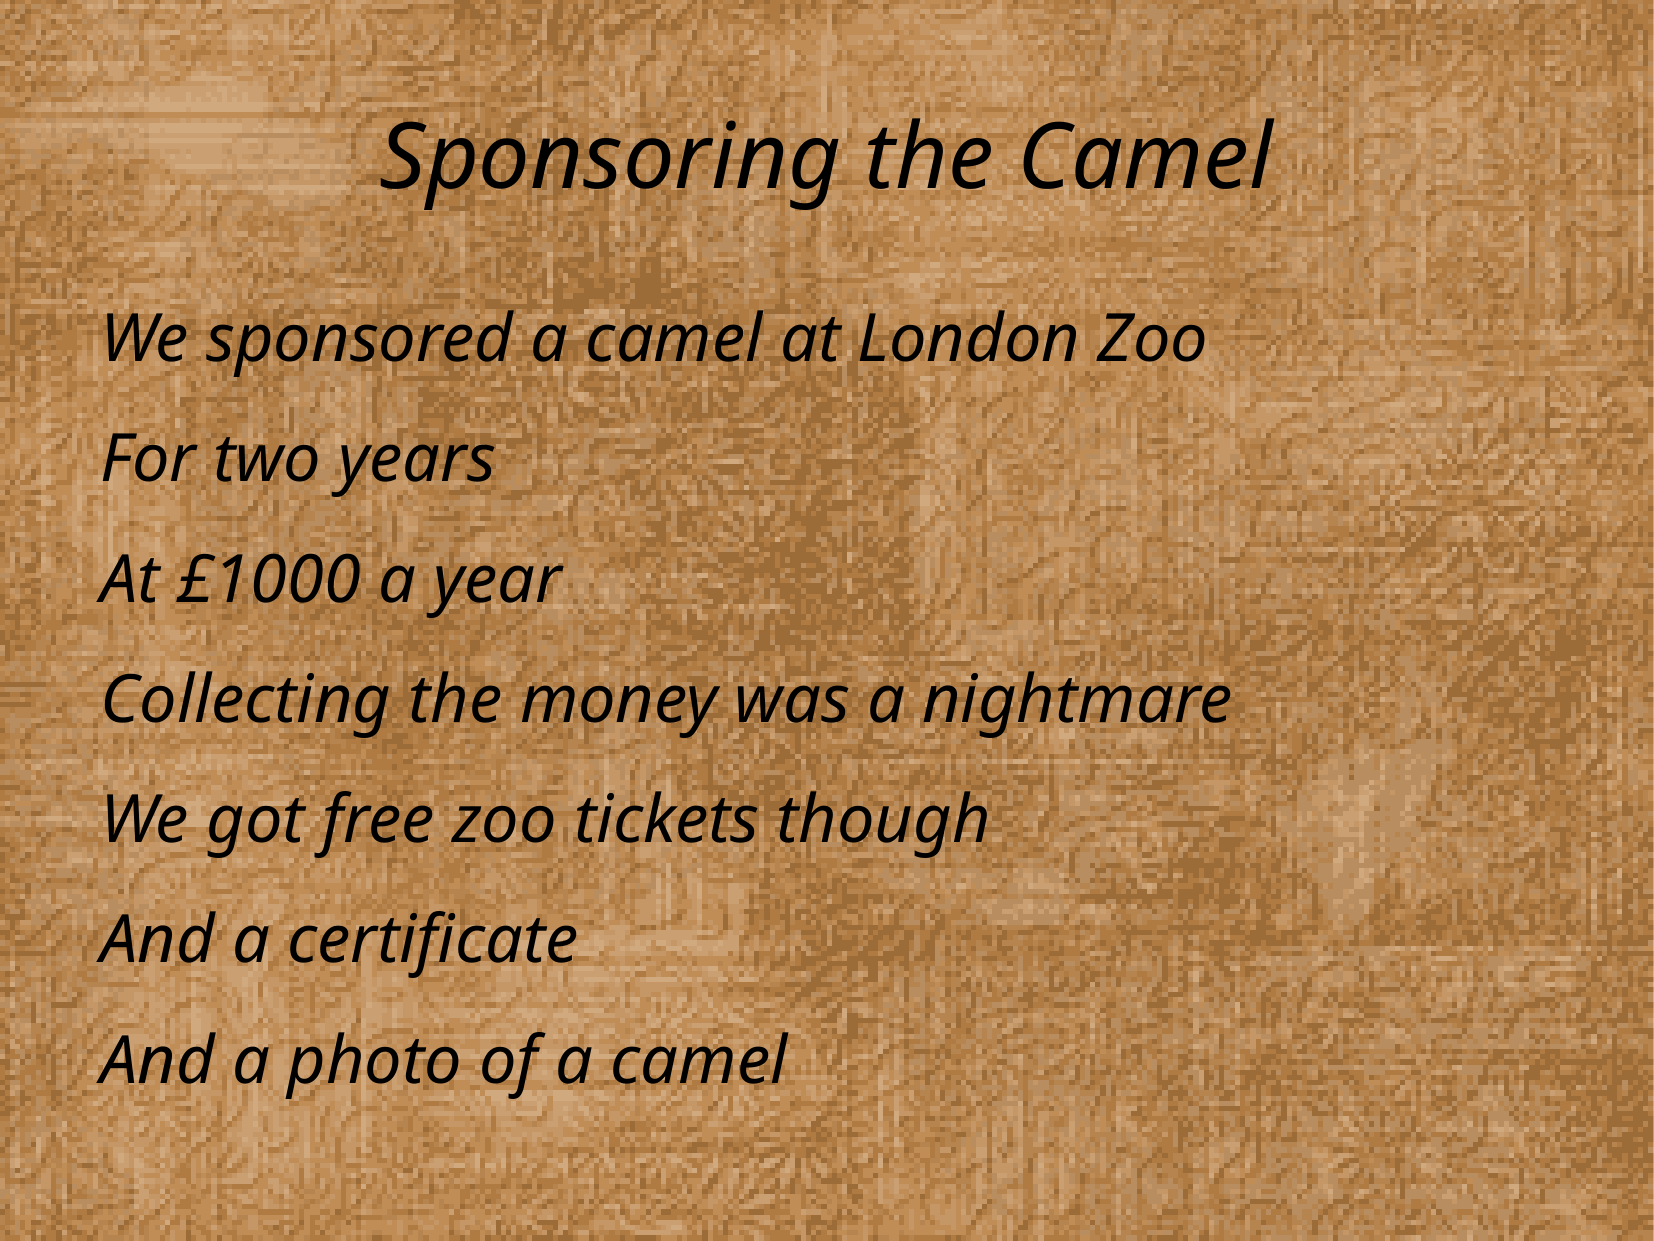

# Sponsoring the Camel
We sponsored a camel at London Zoo
For two years
At £1000 a year
Collecting the money was a nightmare
We got free zoo tickets though
And a certificate
And a photo of a camel